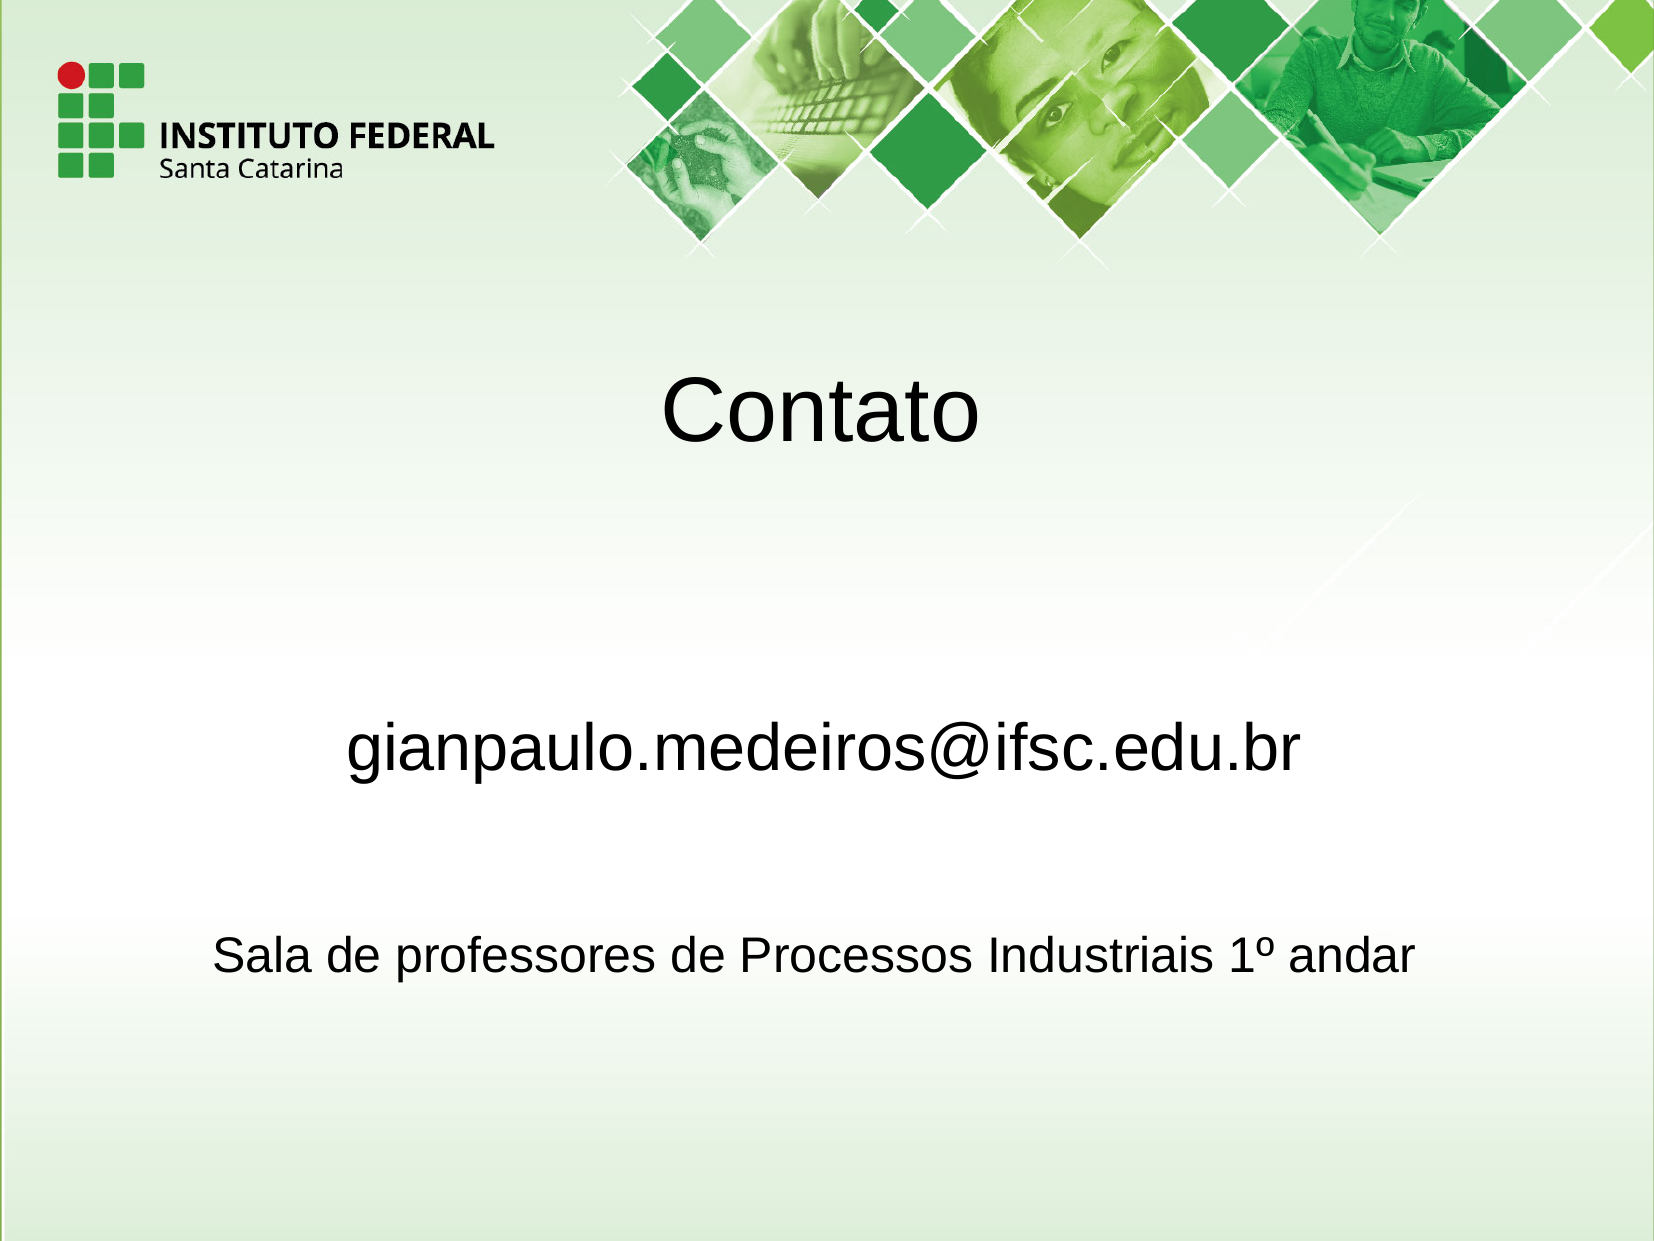

gianpaulo.medeiros@ifsc.edu.br
Sala de professores de Processos Industriais 1º andar
# Contato